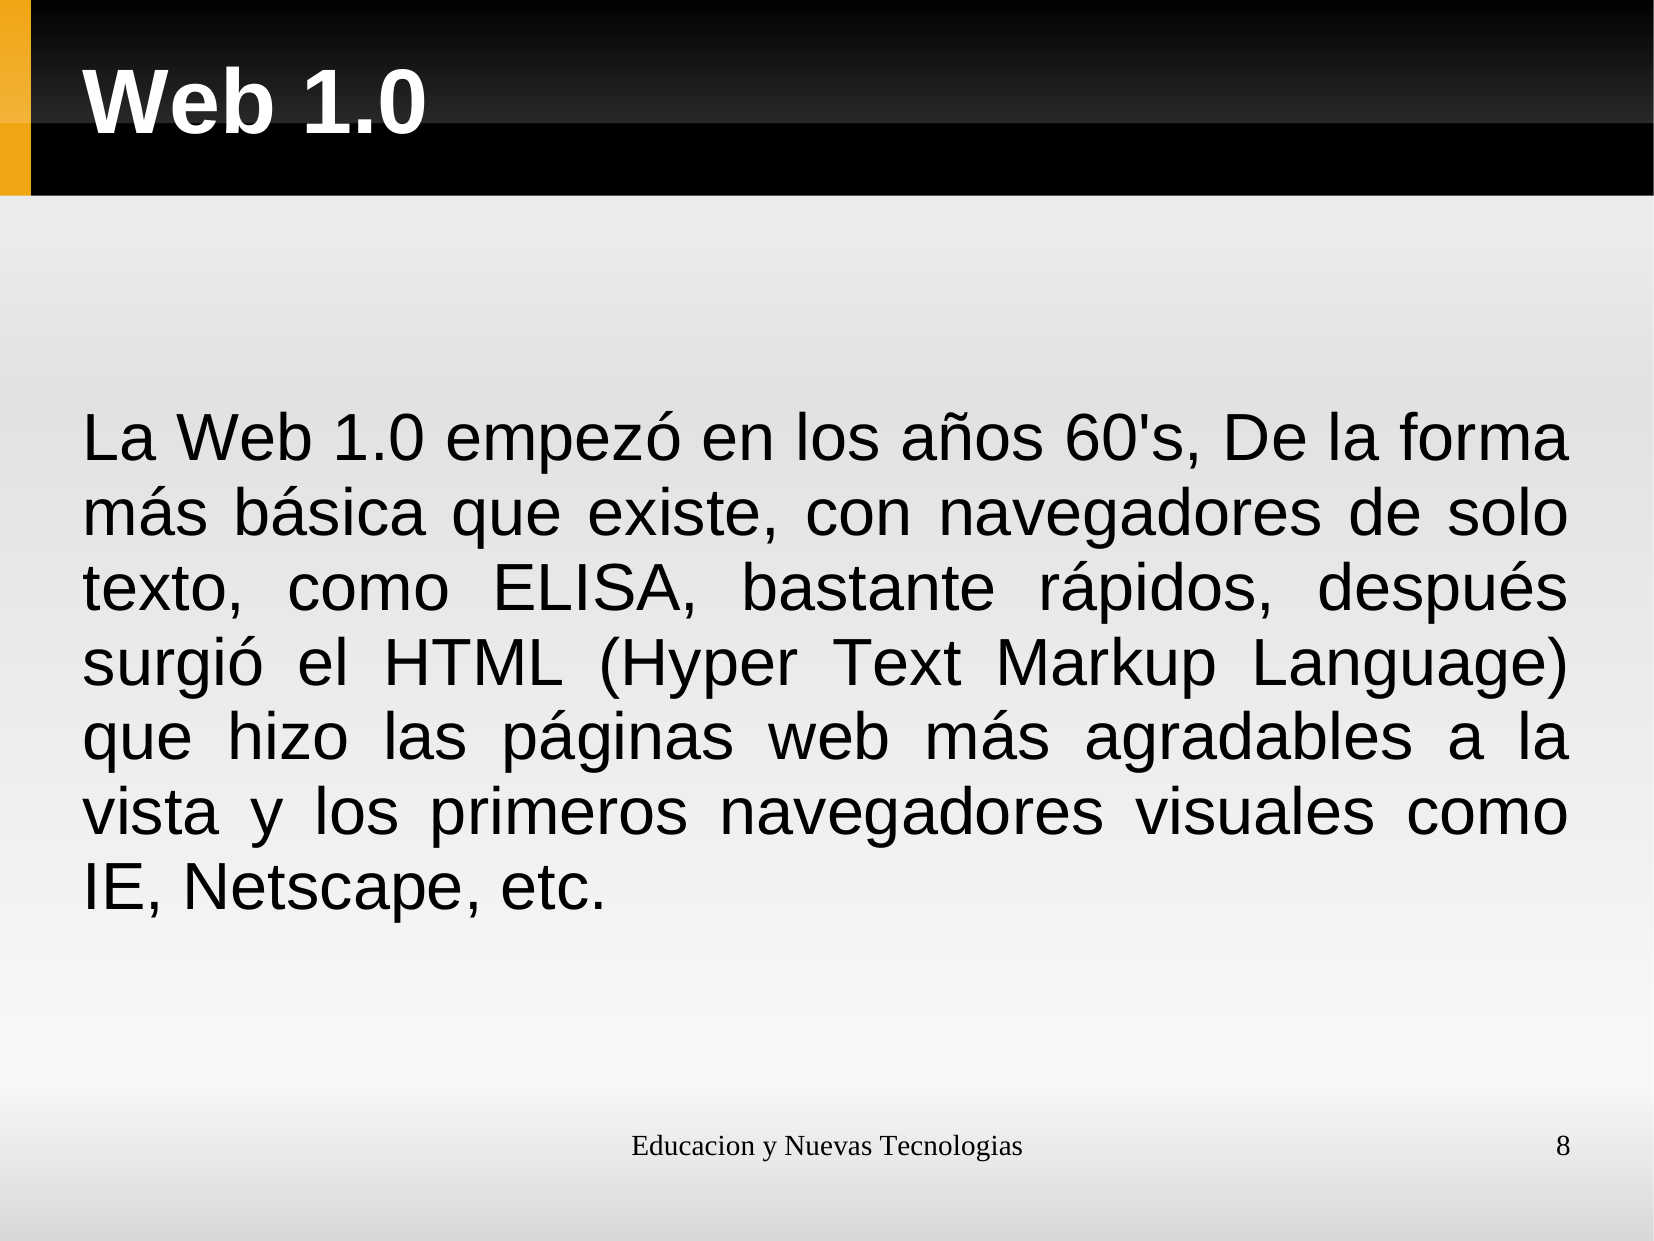

# Web 1.0
La Web 1.0 empezó en los años 60's, De la forma más básica que existe, con navegadores de solo texto, como ELISA, bastante rápidos, después surgió el HTML (Hyper Text Markup Language) que hizo las páginas web más agradables a la vista y los primeros navegadores visuales como IE, Netscape, etc.
Educacion y Nuevas Tecnologias
8